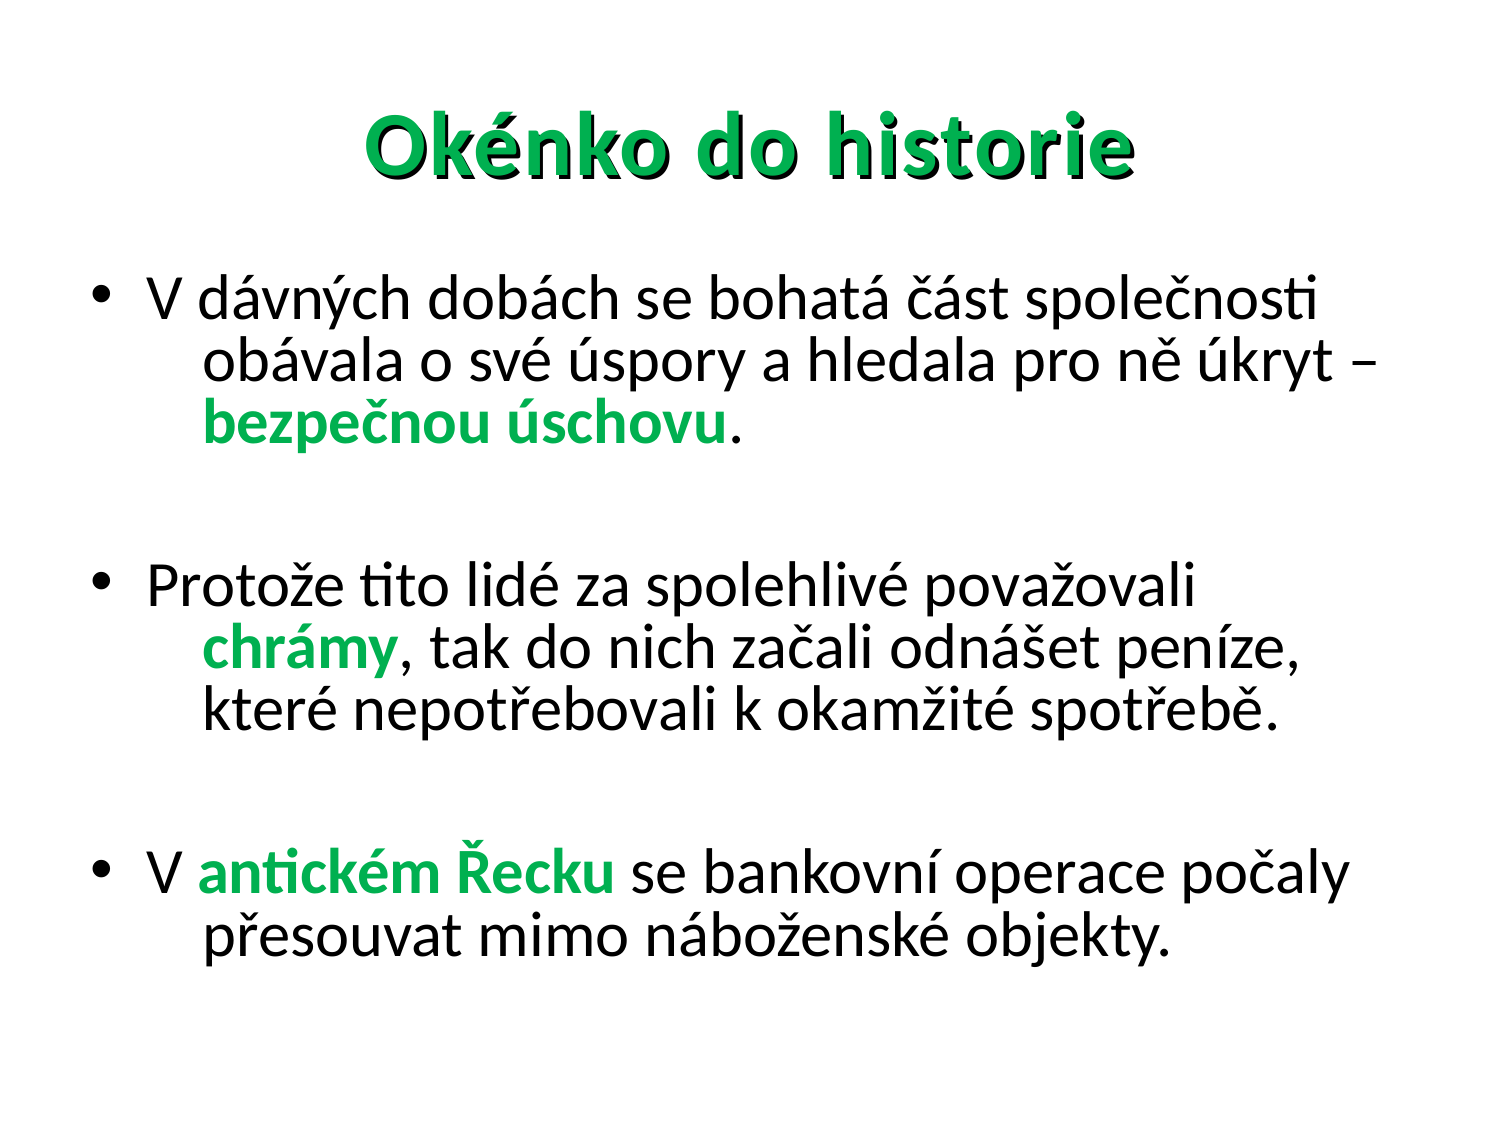

# Okénko do historie
V dávných dobách se bohatá část společnosti obávala o své úspory a hledala pro ně úkryt – bezpečnou úschovu.
Protože tito lidé za spolehlivé považovali chrámy, tak do nich začali odnášet peníze, které nepotřebovali k okamžité spotřebě.
V antickém Řecku se bankovní operace počaly přesouvat mimo náboženské objekty.